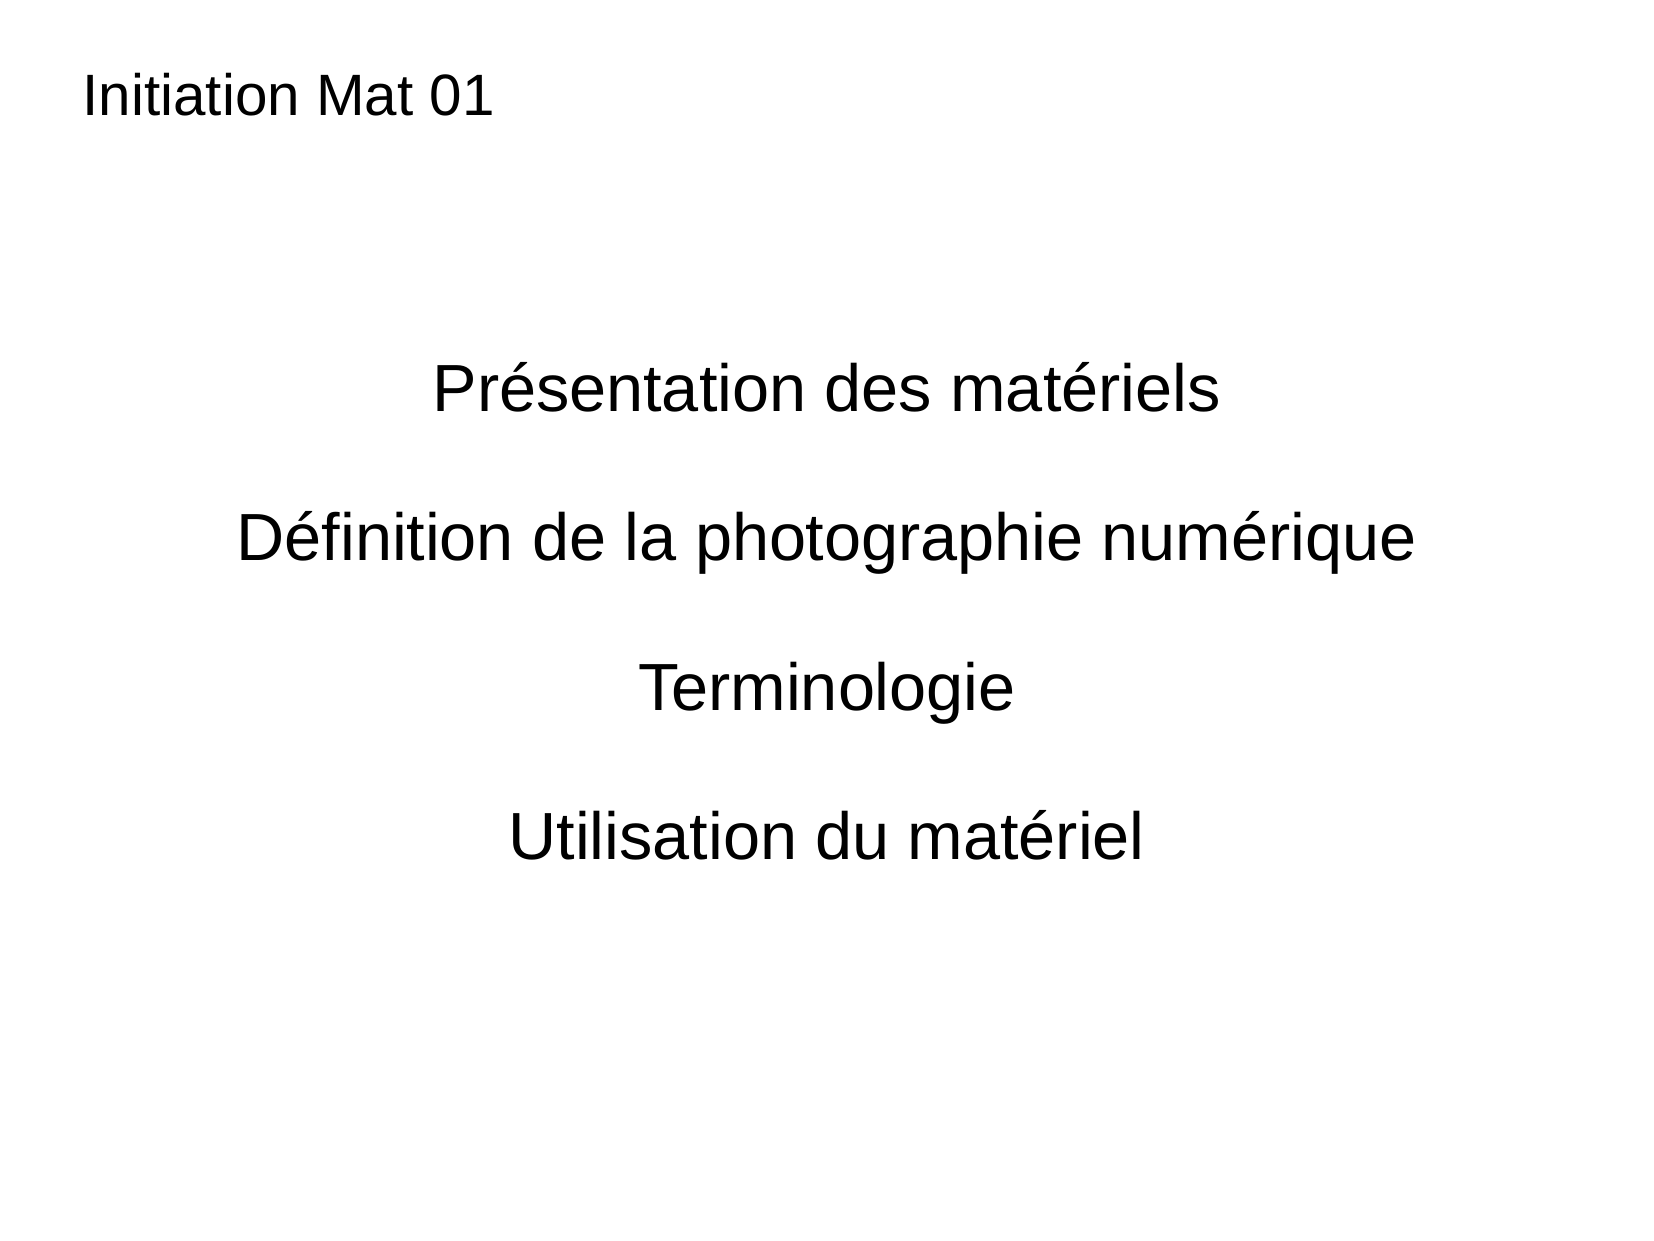

# Initiation Mat 01
Présentation des matériels
Définition de la photographie numérique
Terminologie
Utilisation du matériel